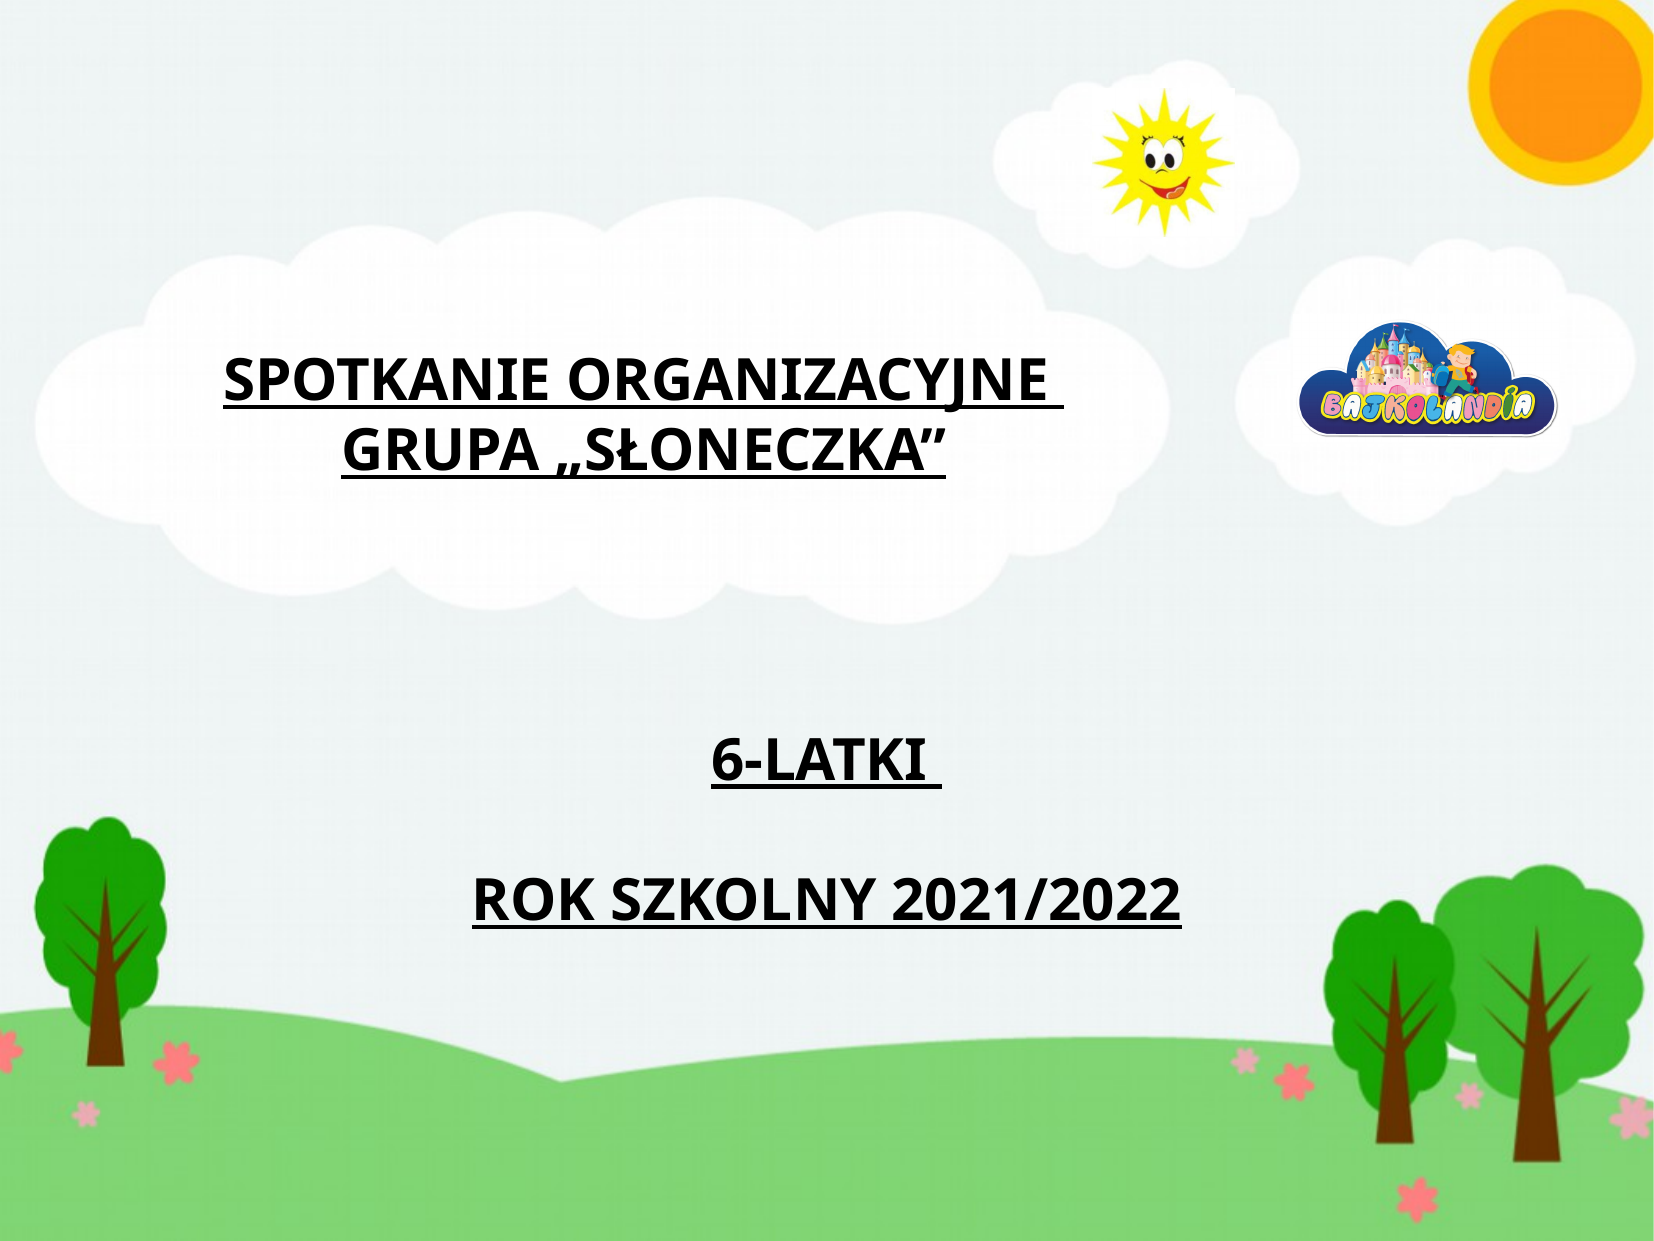

# SPOTKANIE ORGANIZACYJNE GRUPA „SŁONECZKA”
6-LATKI
ROK SZKOLNY 2021/2022